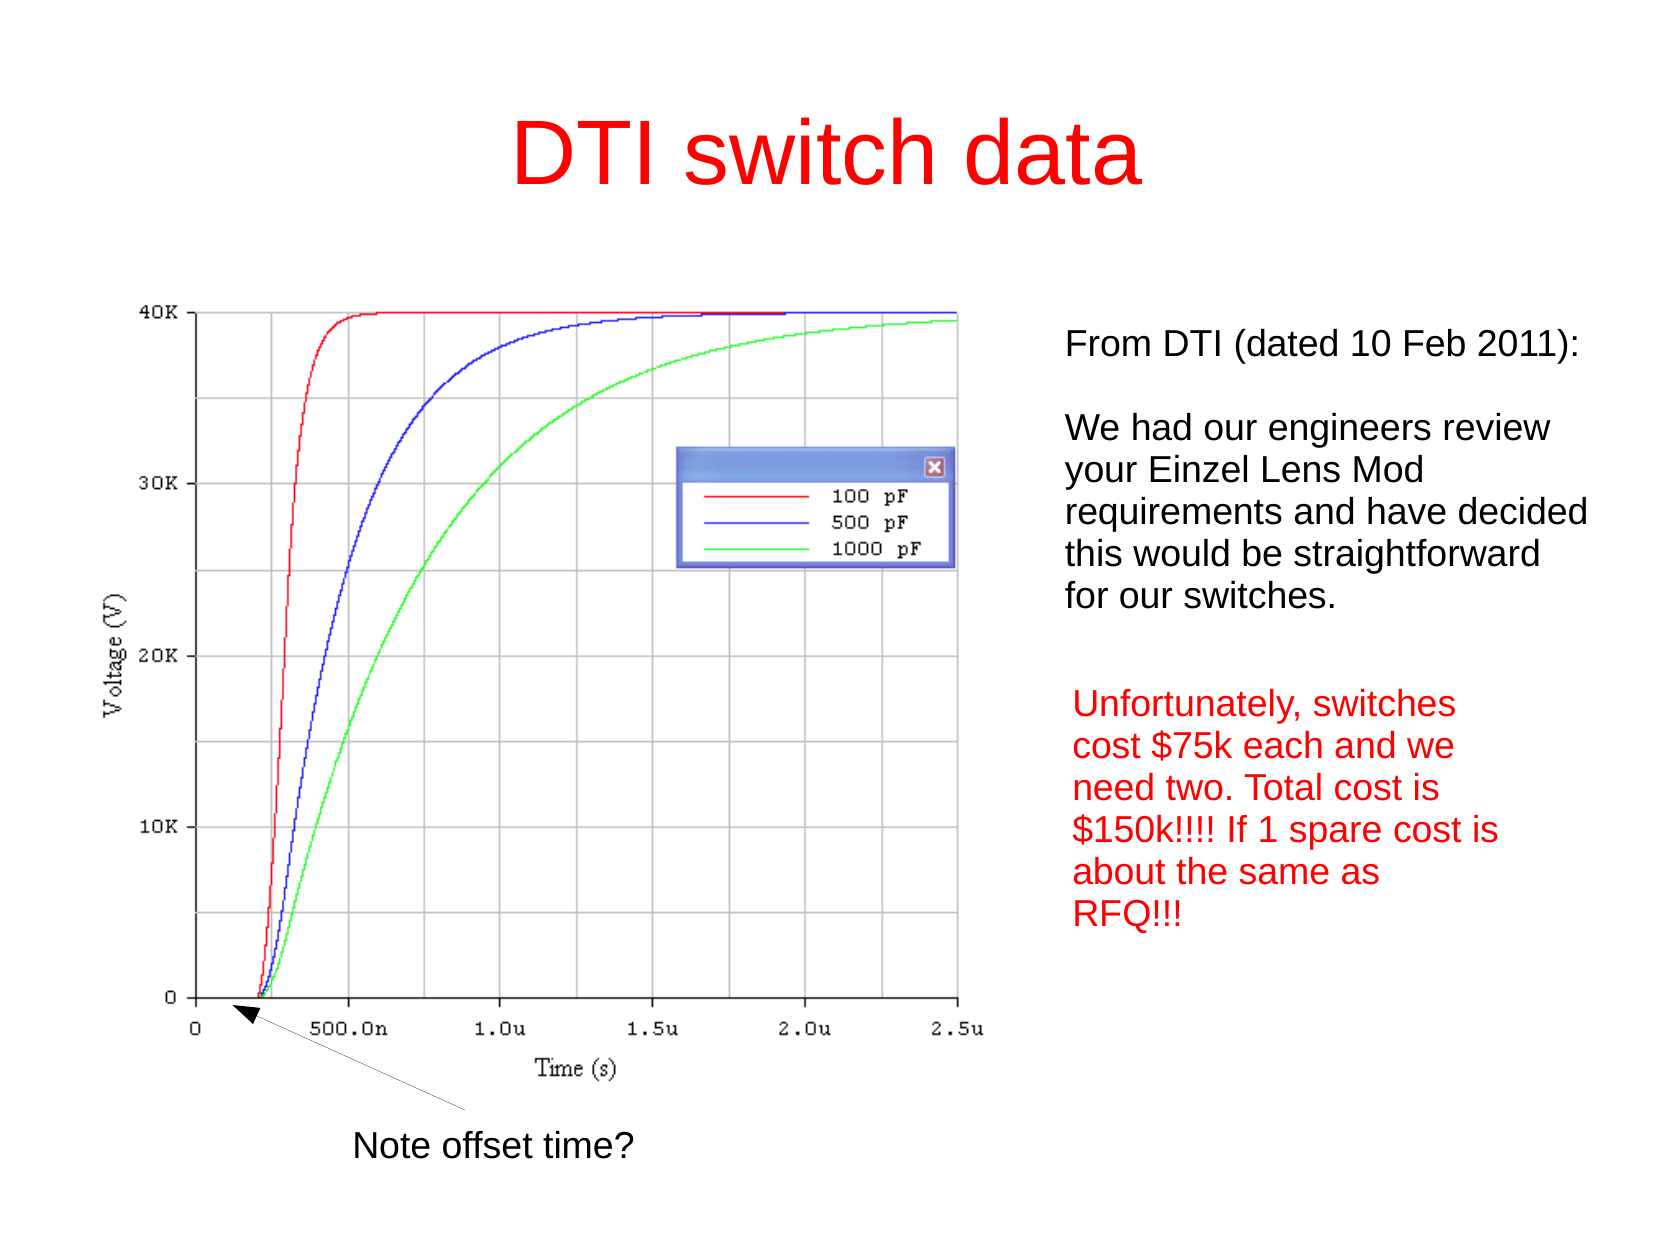

# DTI switch data
From DTI (dated 10 Feb 2011):
We had our engineers review your Einzel Lens Mod requirements and have decided this would be straightforward for our switches.
Unfortunately, switches cost $75k each and we need two. Total cost is $150k!!!! If 1 spare cost is about the same as RFQ!!!
Note offset time?